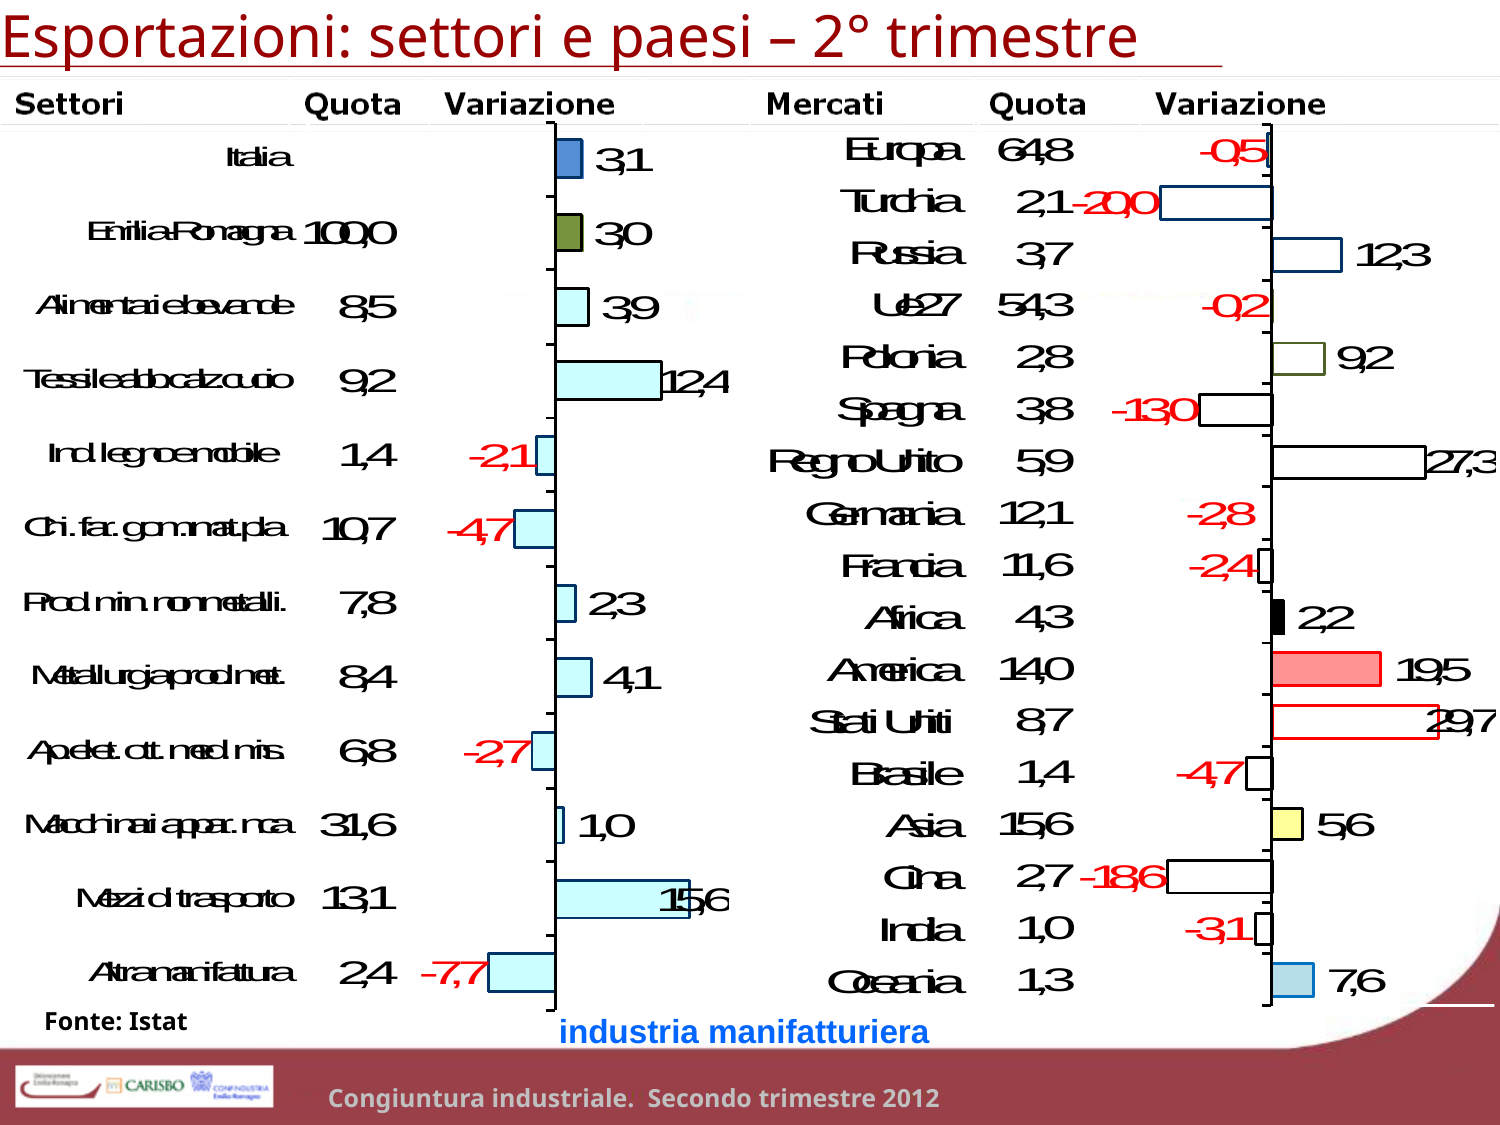

# Esportazioni: settori e paesi – 2° trimestre
Fonte: Istat
industria manifatturiera
Congiuntura industriale. Secondo trimestre 2012